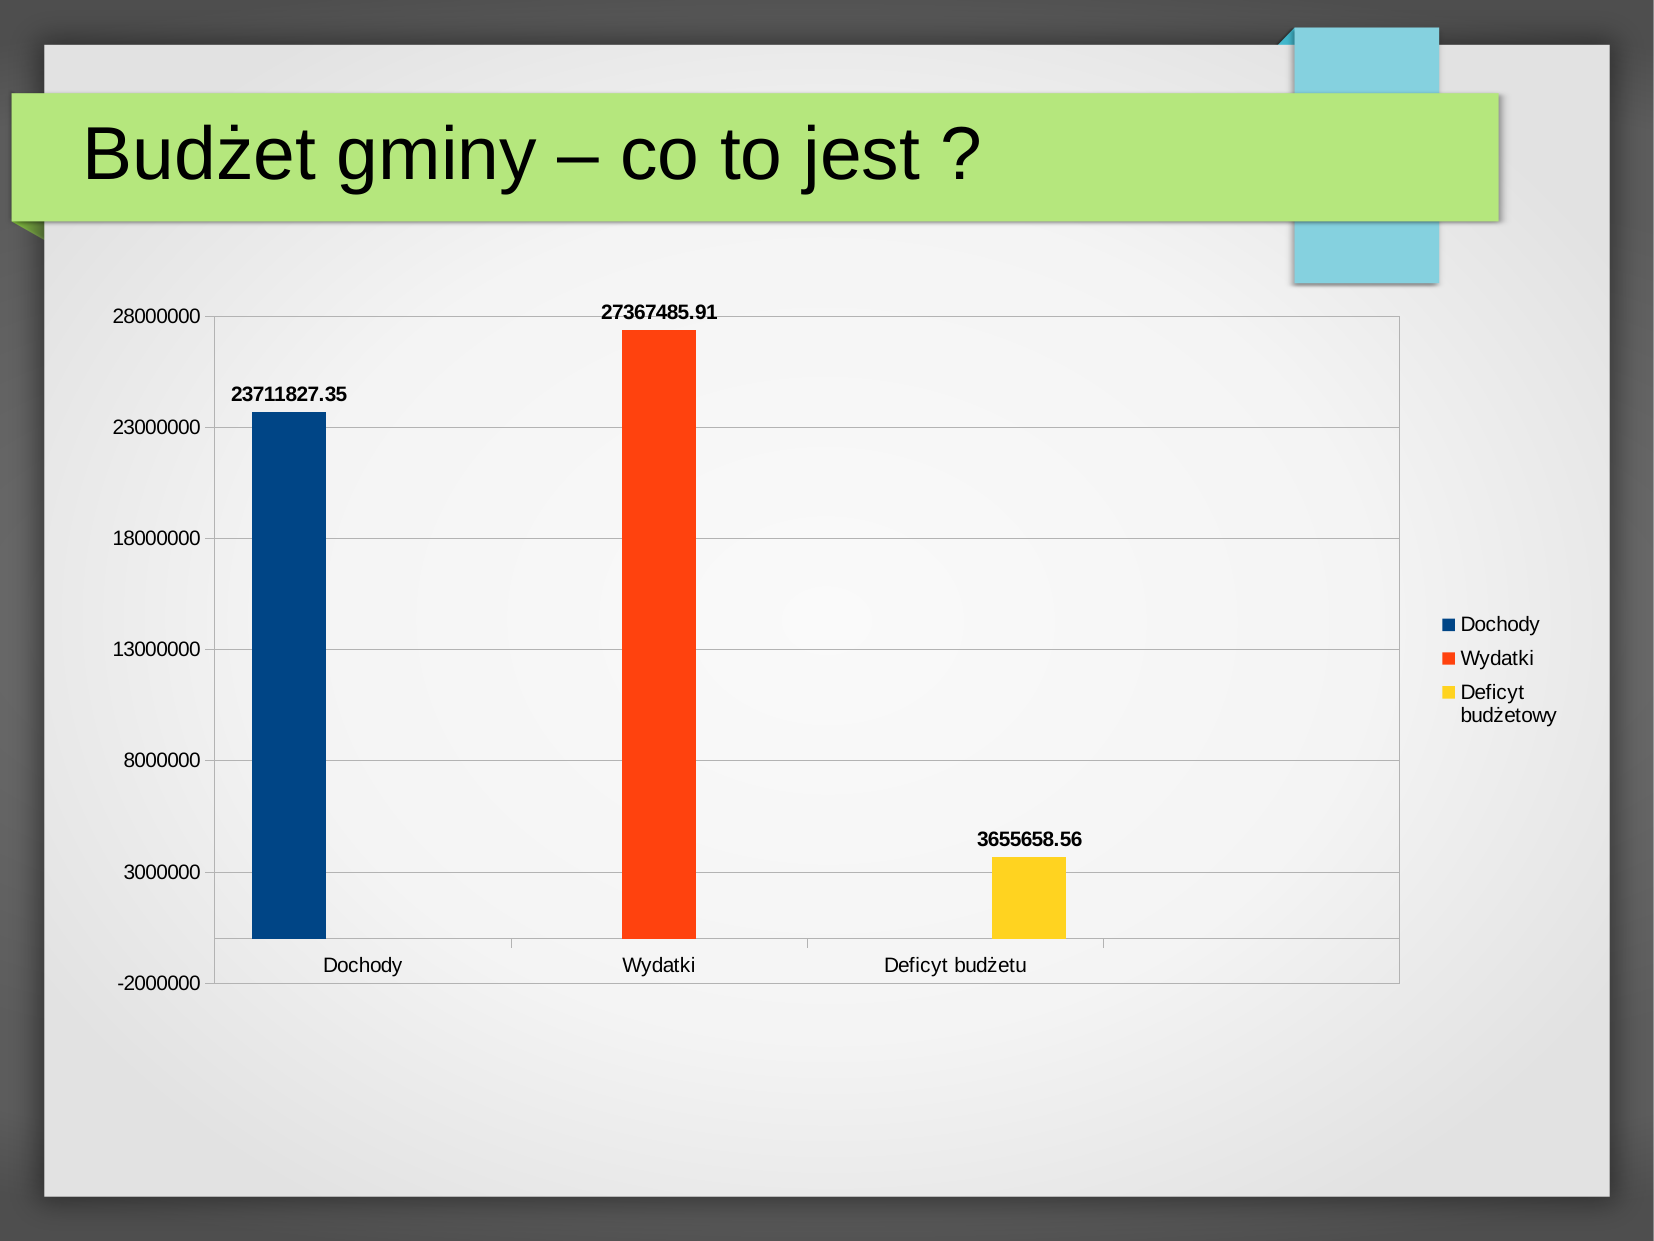

# Budżet gminy – co to jest ?
### Chart
| Category | Dochody | Wydatki | Deficyt budżetowy |
|---|---|---|---|
| Dochody | 23711827.35 | None | None |
| Wydatki | None | 27367485.91 | None |
| Deficyt budżetu | None | None | 3655658.56 |
| None | None | None | None |